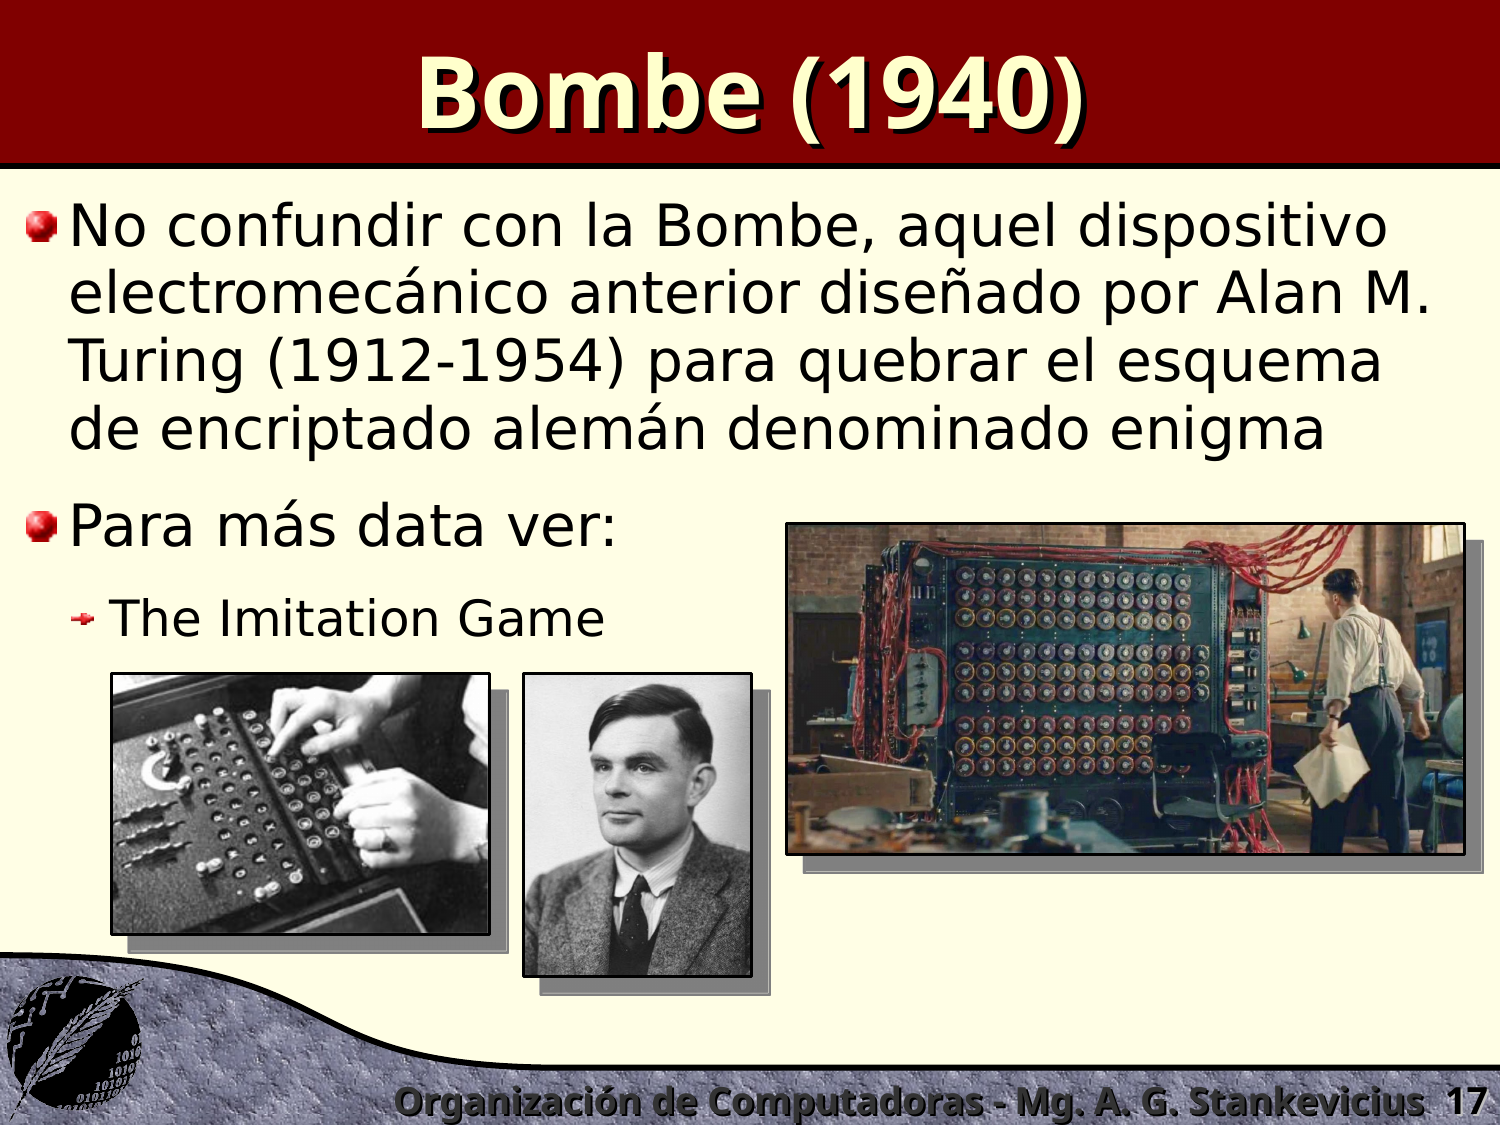

# Bombe (1940)
No confundir con la Bombe, aquel dispositivo electromecánico anterior diseñado por Alan M. Turing (1912-1954) para quebrar el esquema
de encriptado alemán denominado enigma
Para más data ver:
The Imitation Game
17